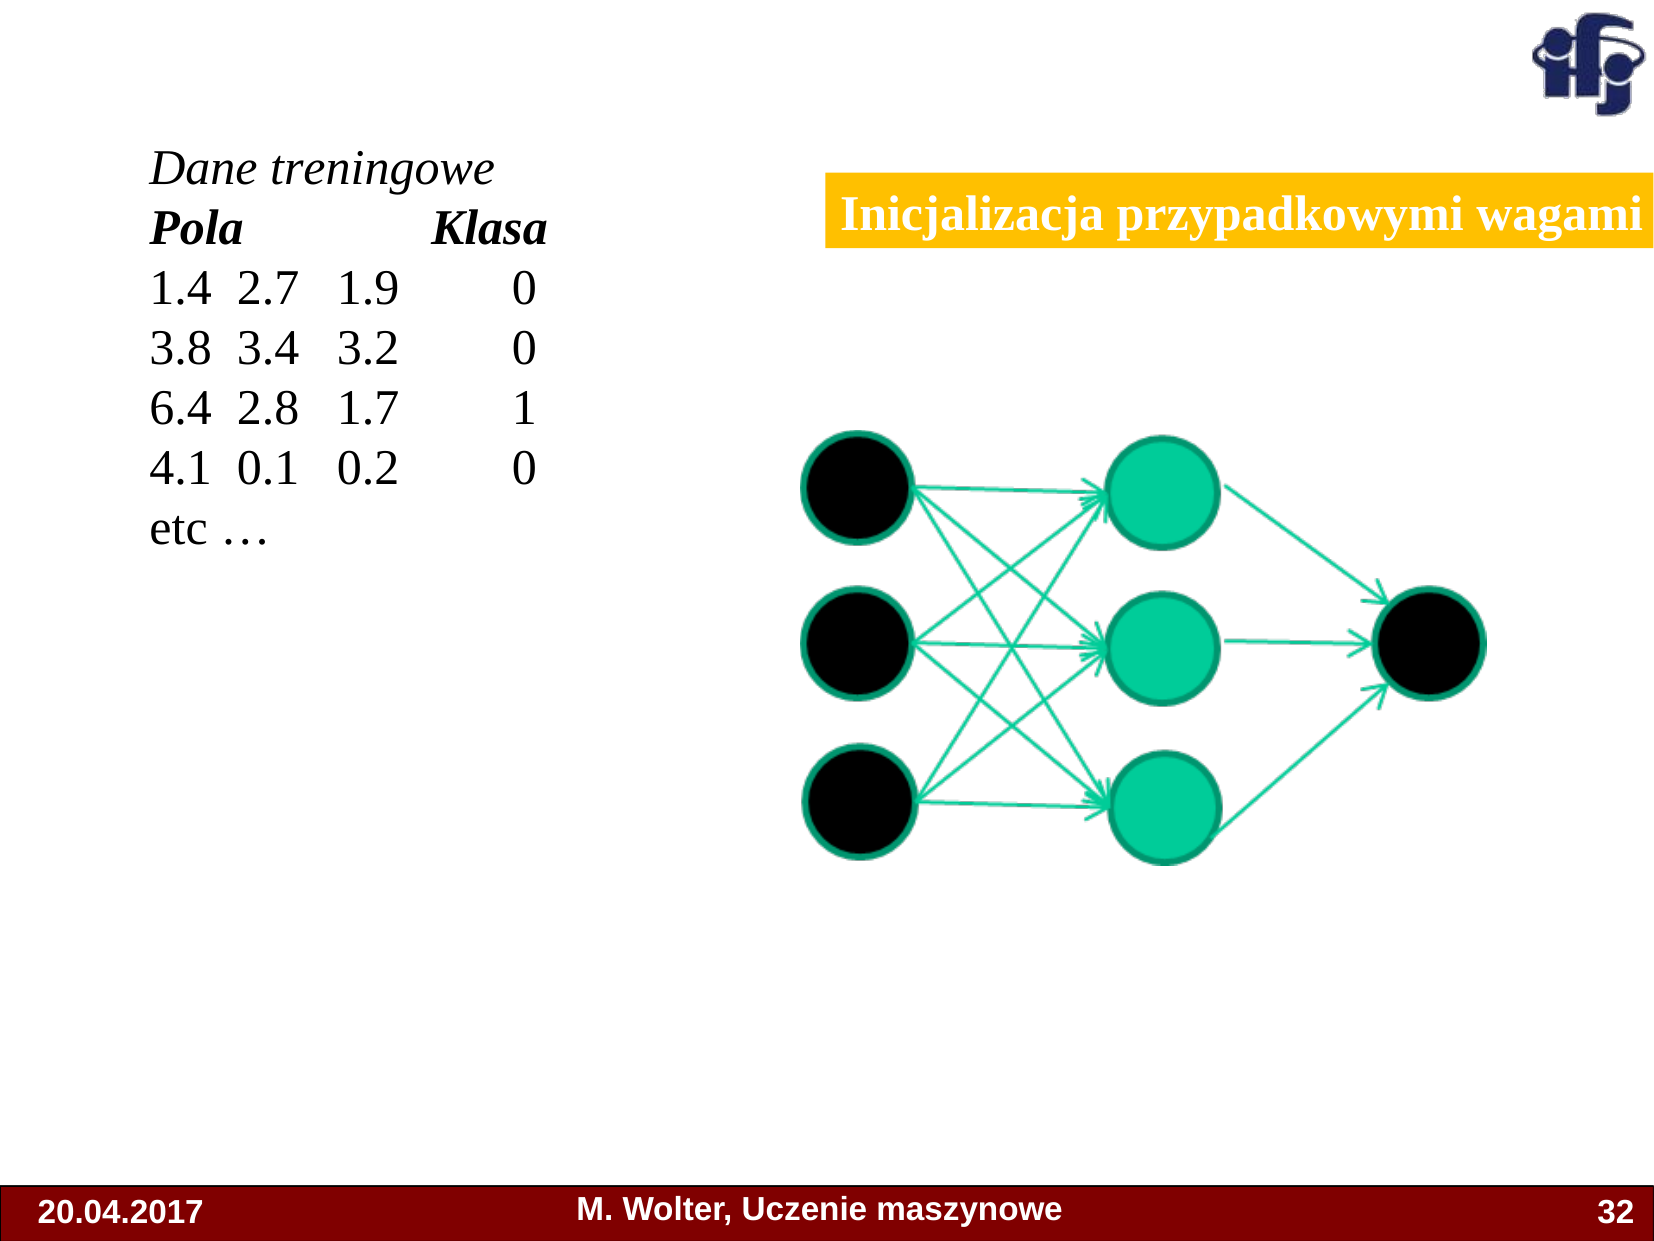

Dane treningowe
Pola Klasa
1.4 2.7 1.9 0
3.8 3.4 3.2 0
6.4 2.8 1.7 1
4.1 0.1 0.2 0
etc …
Inicjalizacja przypadkowymi wagami